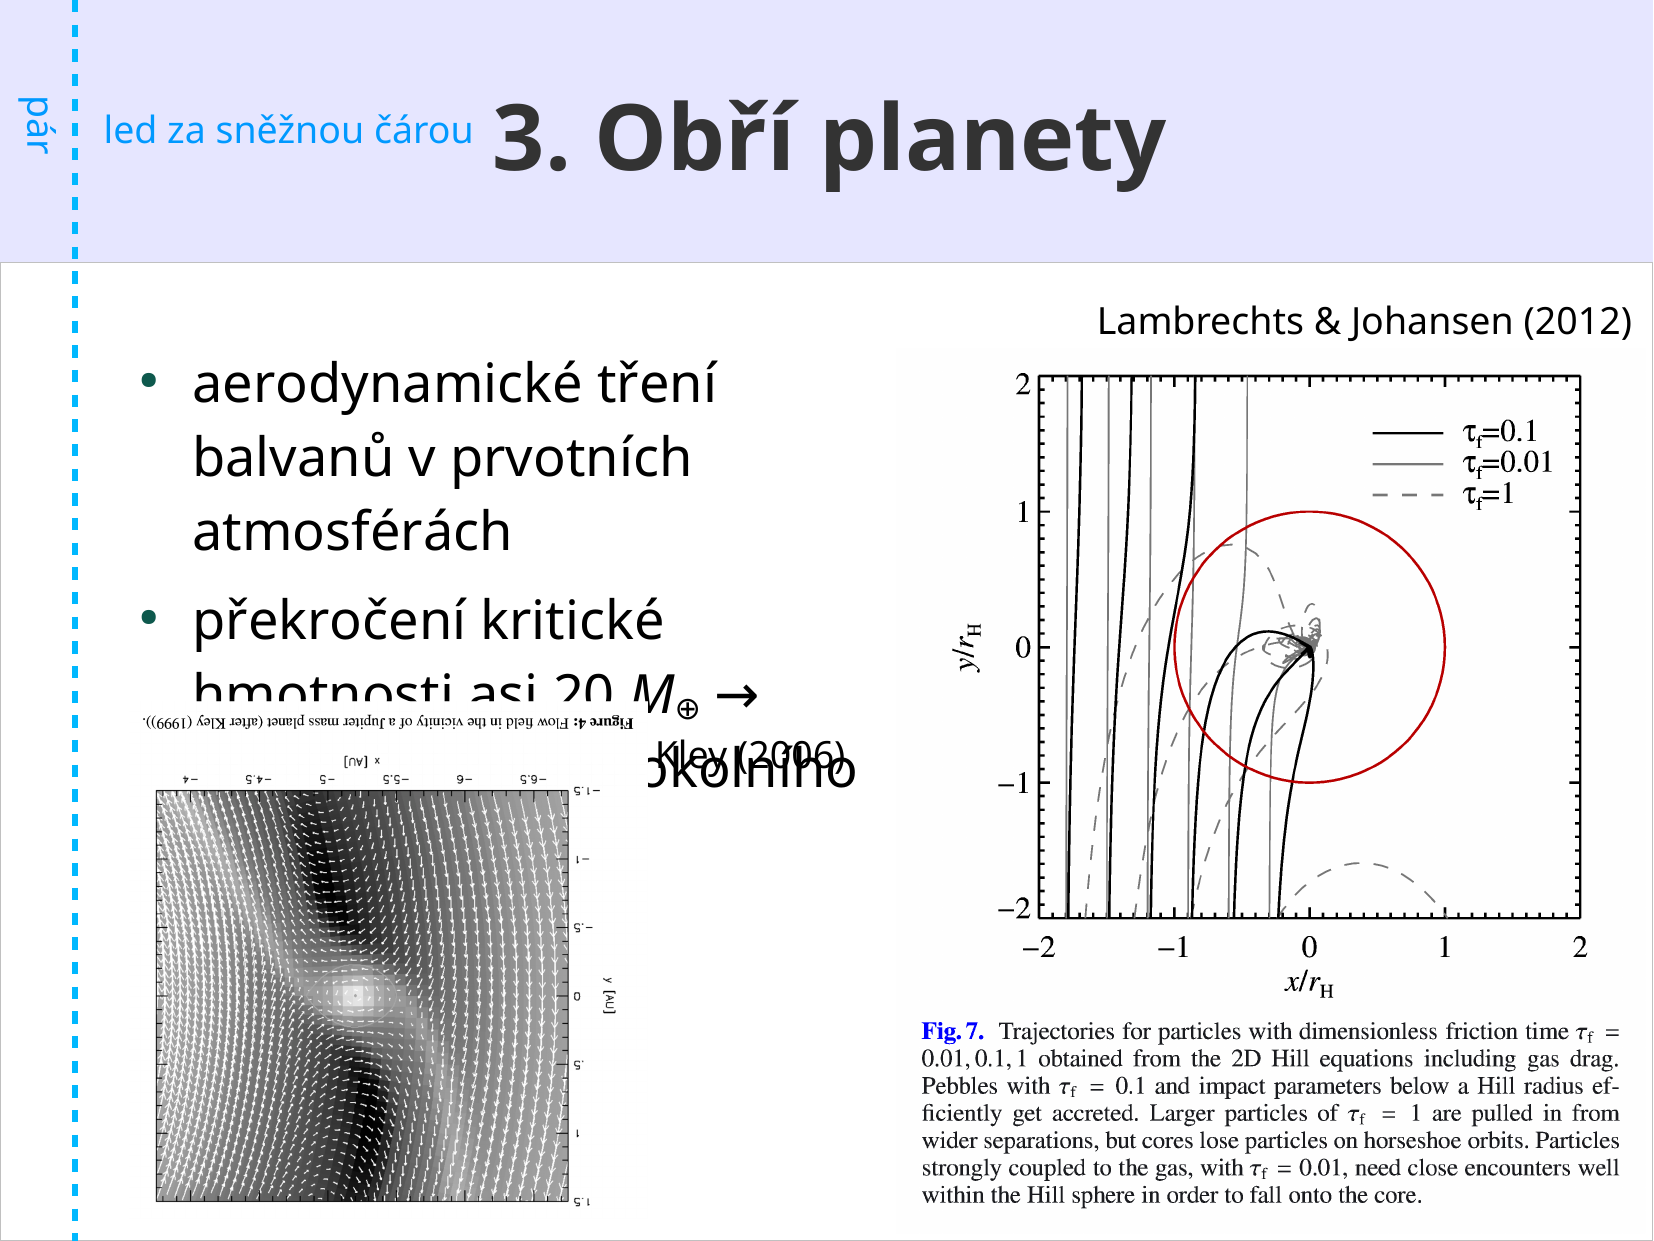

# 3. Obří planety
pára
led za sněžnou čárou
Lambrechts & Johansen (2012)
aerodynamické tření balvanů v prvotních atmosférách
překročení kritické hmotnosti asi 20 M⊕ → gravitační kolaps okolního plynu
Kley (2006)